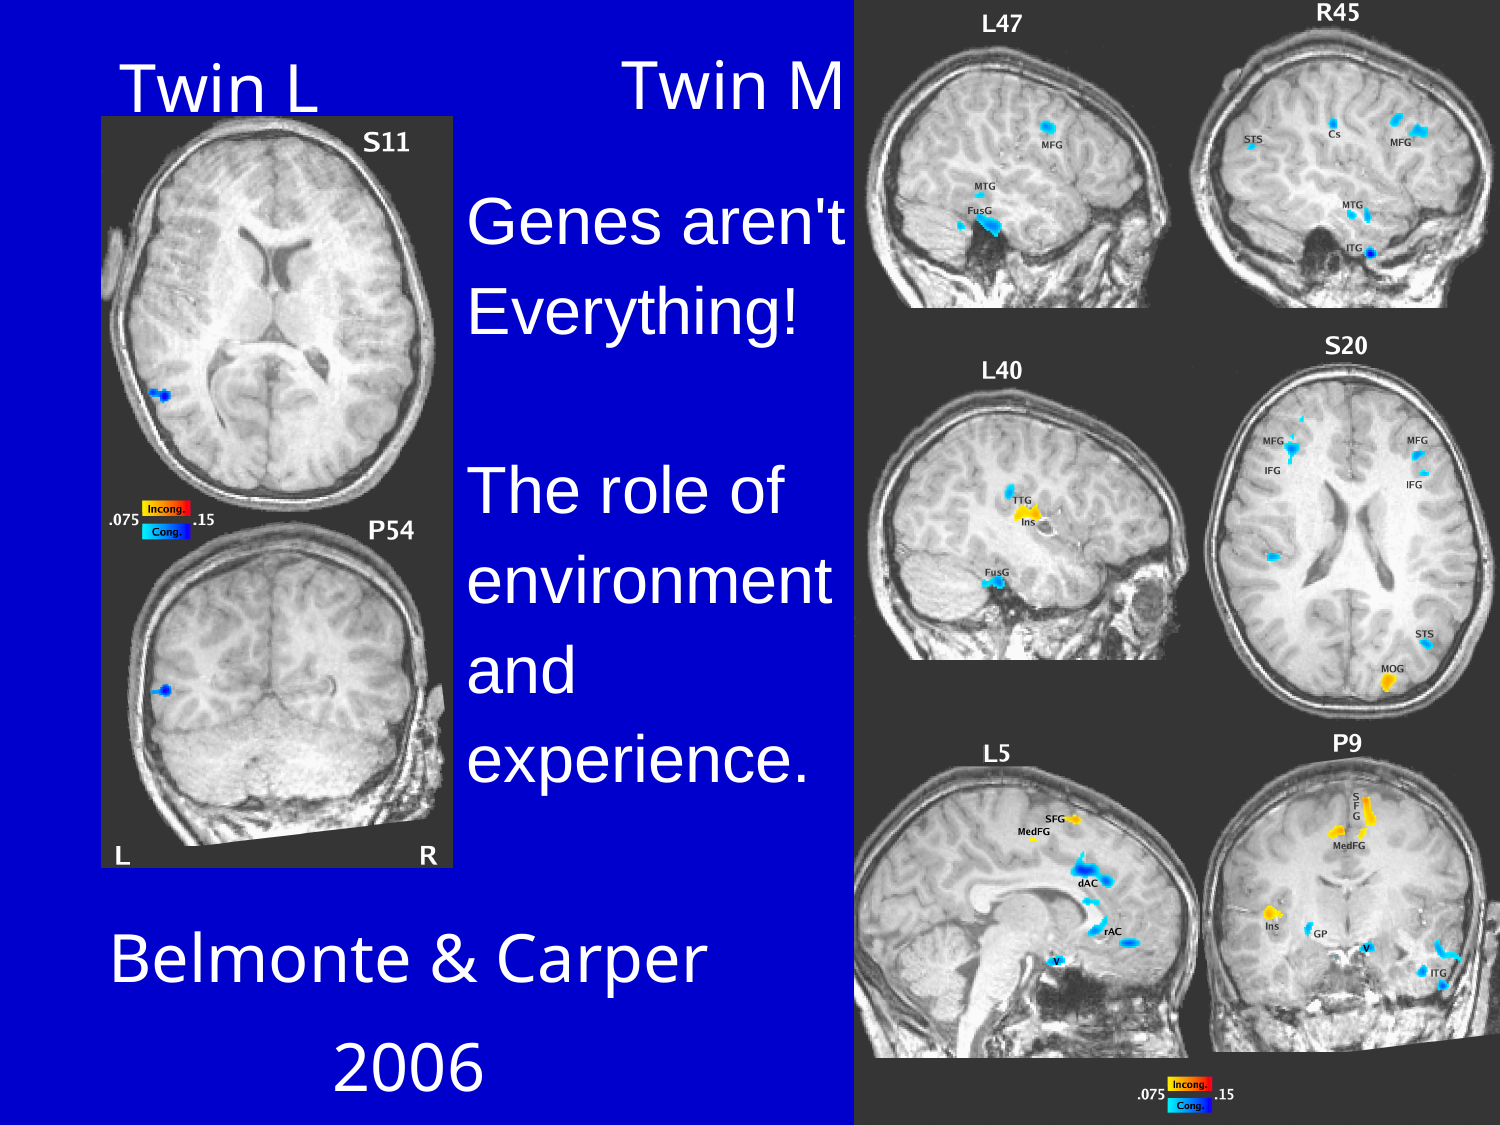

Twin M
Twin L
Genes aren't
Everything!
The role of
environment
and
experience.
Belmonte & Carper 2006